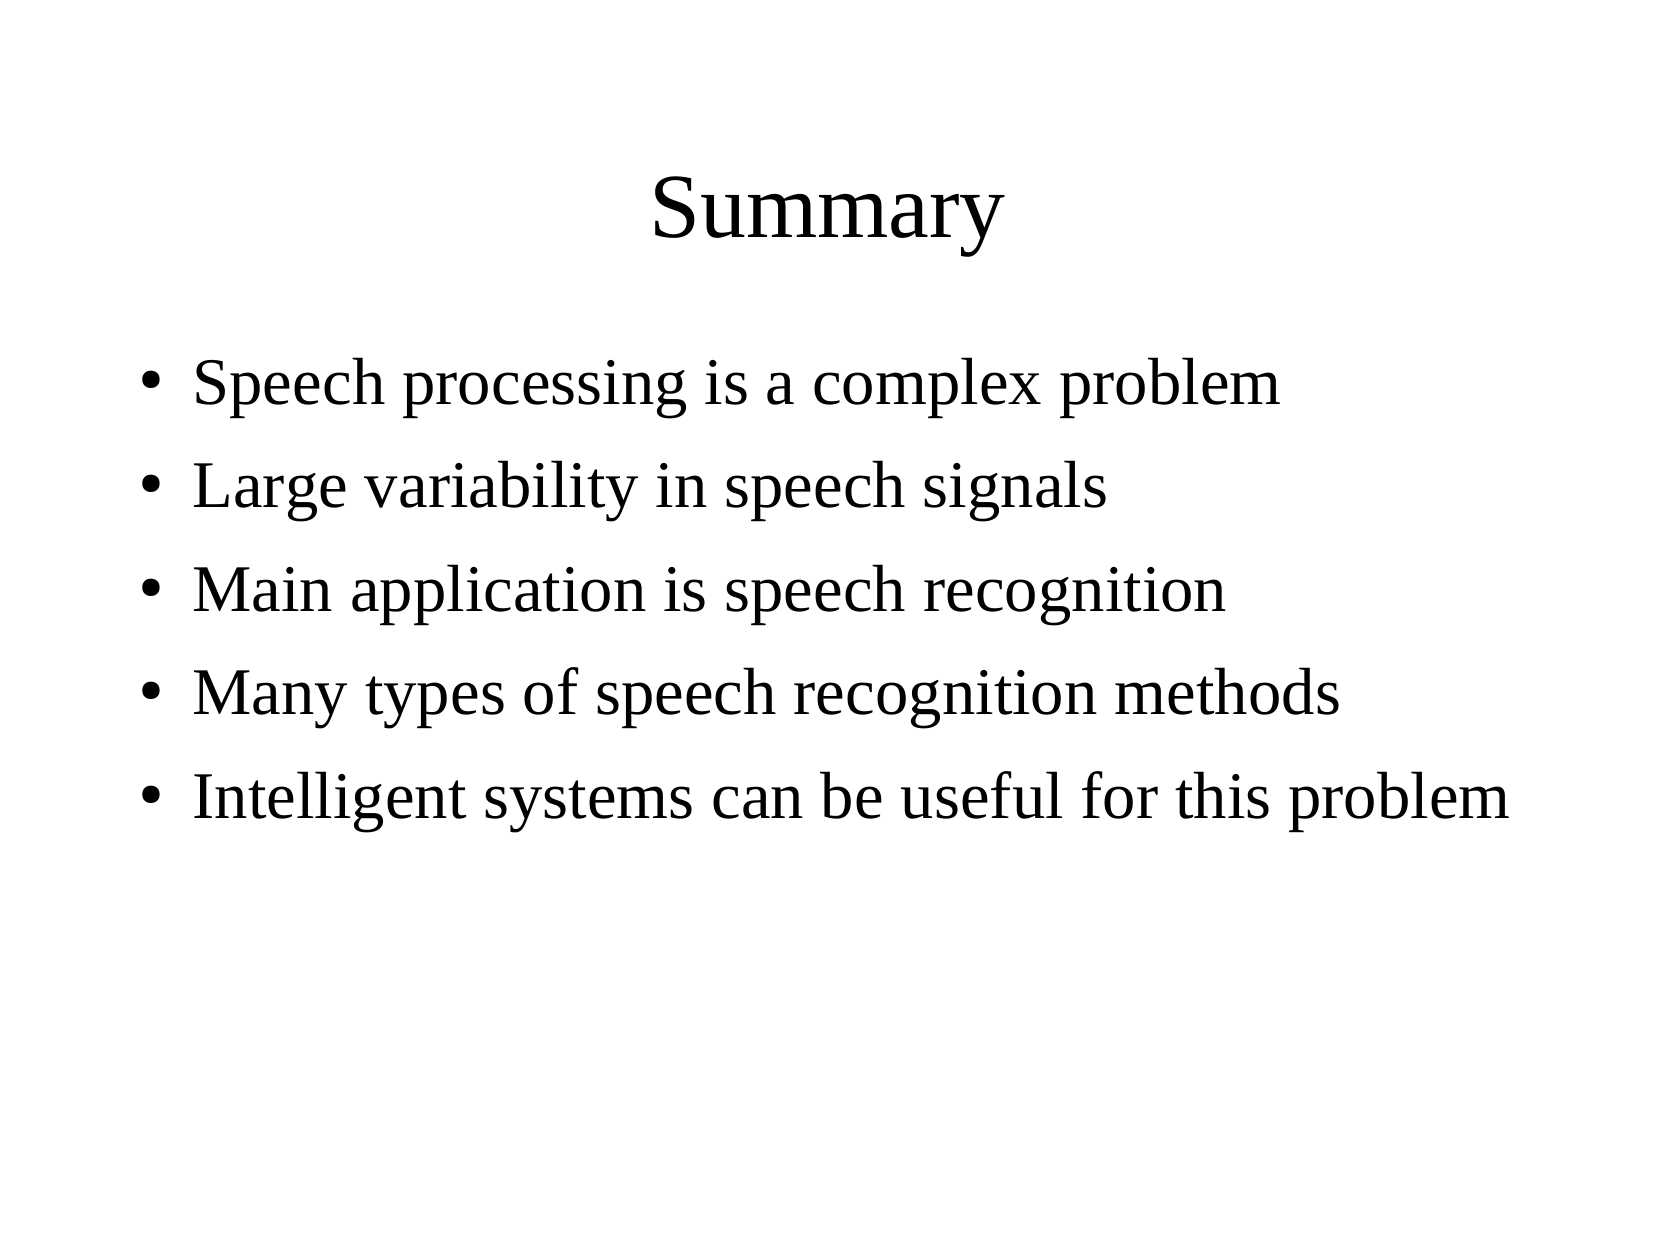

# Summary
Speech processing is a complex problem
Large variability in speech signals
Main application is speech recognition
Many types of speech recognition methods
Intelligent systems can be useful for this problem